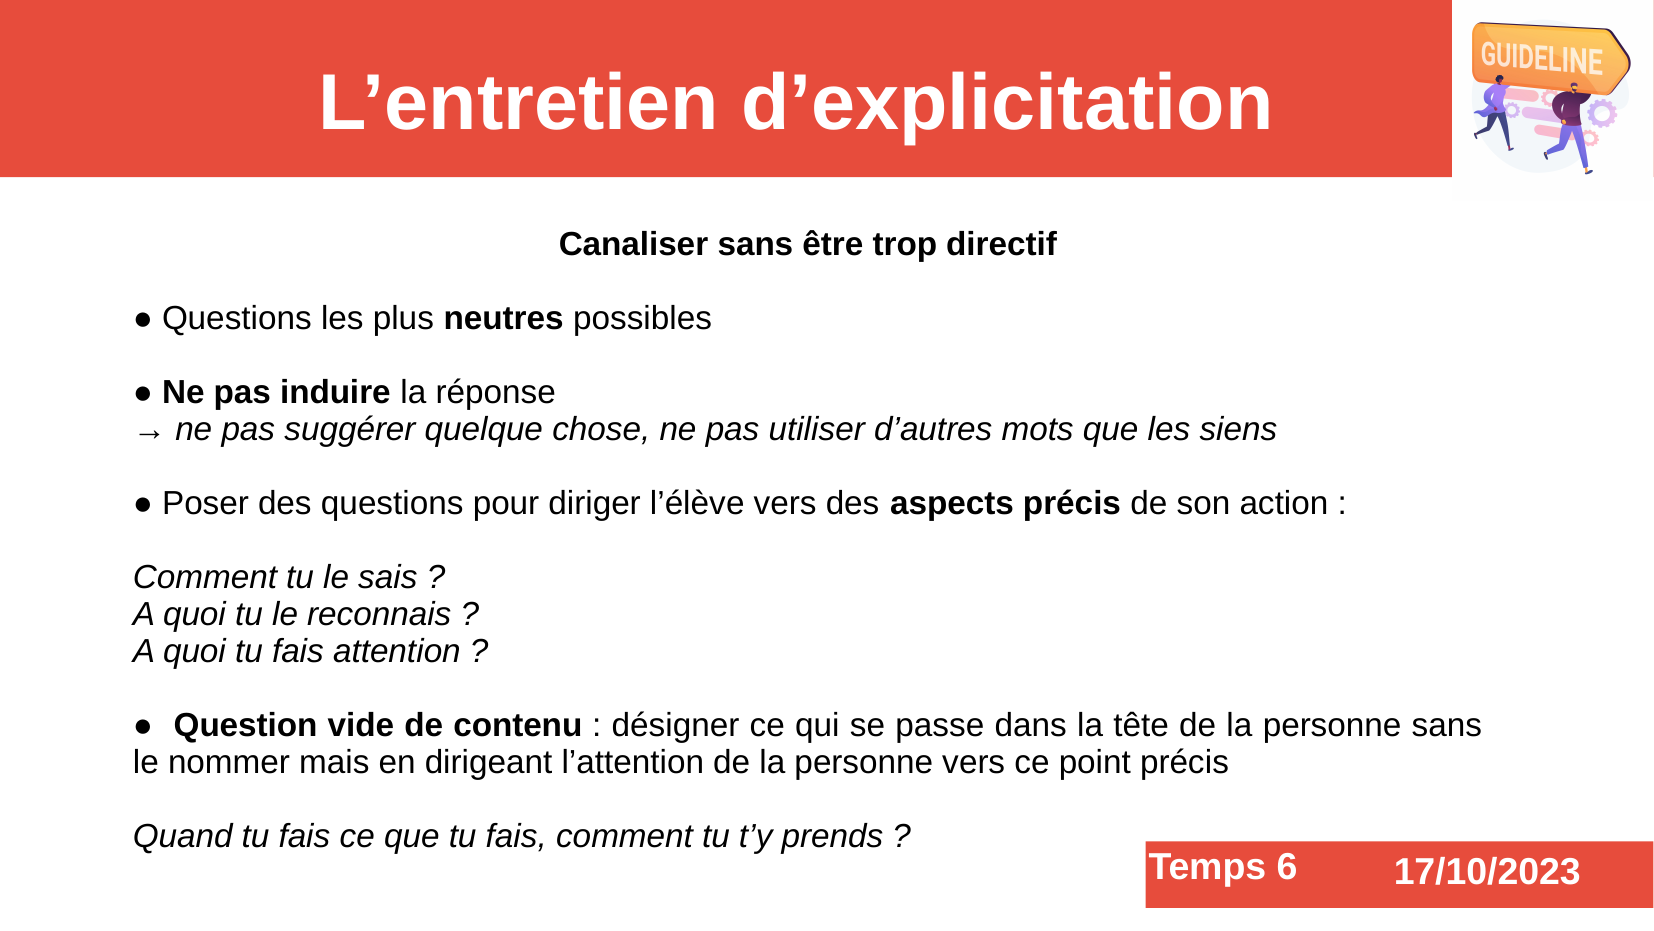

# L’entretien d’explicitation
Canaliser sans être trop directif
● Questions les plus neutres possibles
● Ne pas induire la réponse
→ ne pas suggérer quelque chose, ne pas utiliser d’autres mots que les siens
● Poser des questions pour diriger l’élève vers des aspects précis de son action :
Comment tu le sais ?
A quoi tu le reconnais ?
A quoi tu fais attention ?
● Question vide de contenu : désigner ce qui se passe dans la tête de la personne sans le nommer mais en dirigeant l’attention de la personne vers ce point précis
Quand tu fais ce que tu fais, comment tu t’y prends ?
Temps 6